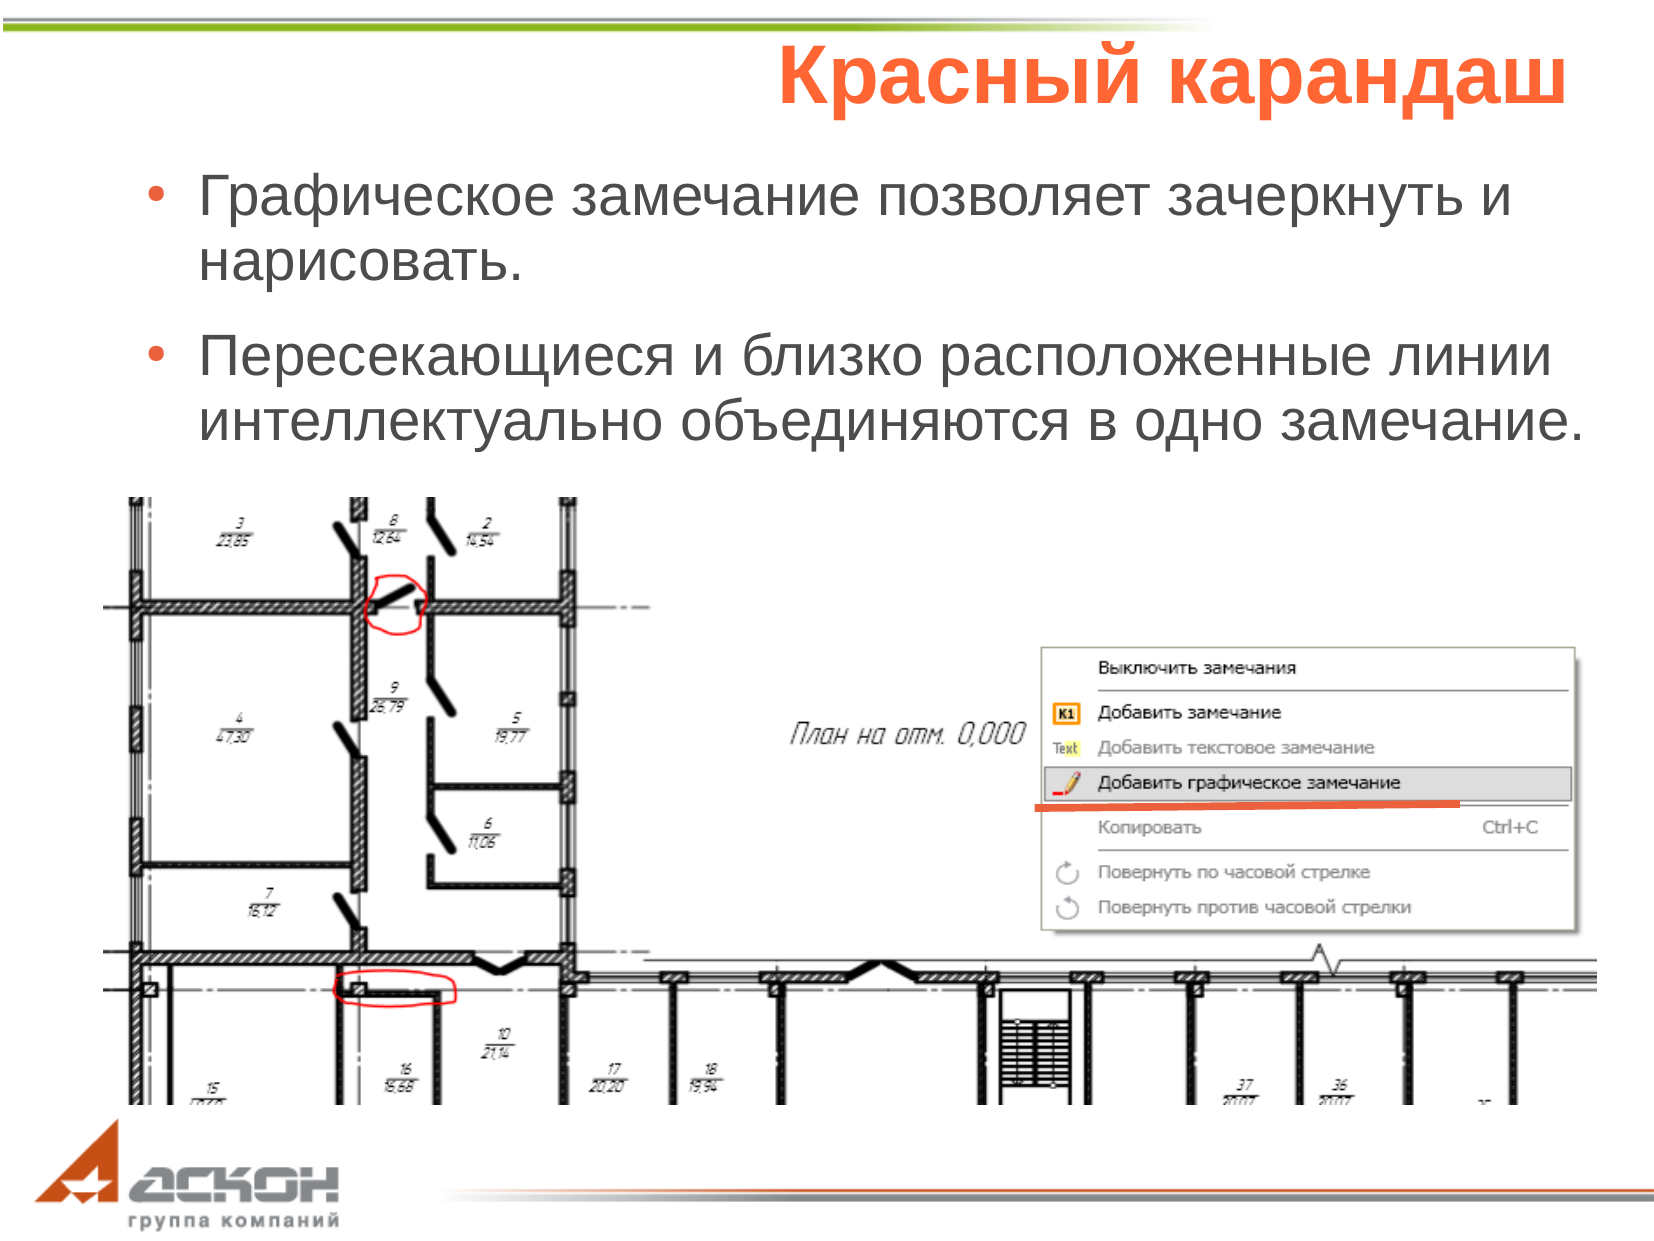

Красный карандаш
# Графическое замечание позволяет зачеркнуть и нарисовать.
Пересекающиеся и близко расположенные линии интеллектуально объединяются в одно замечание.